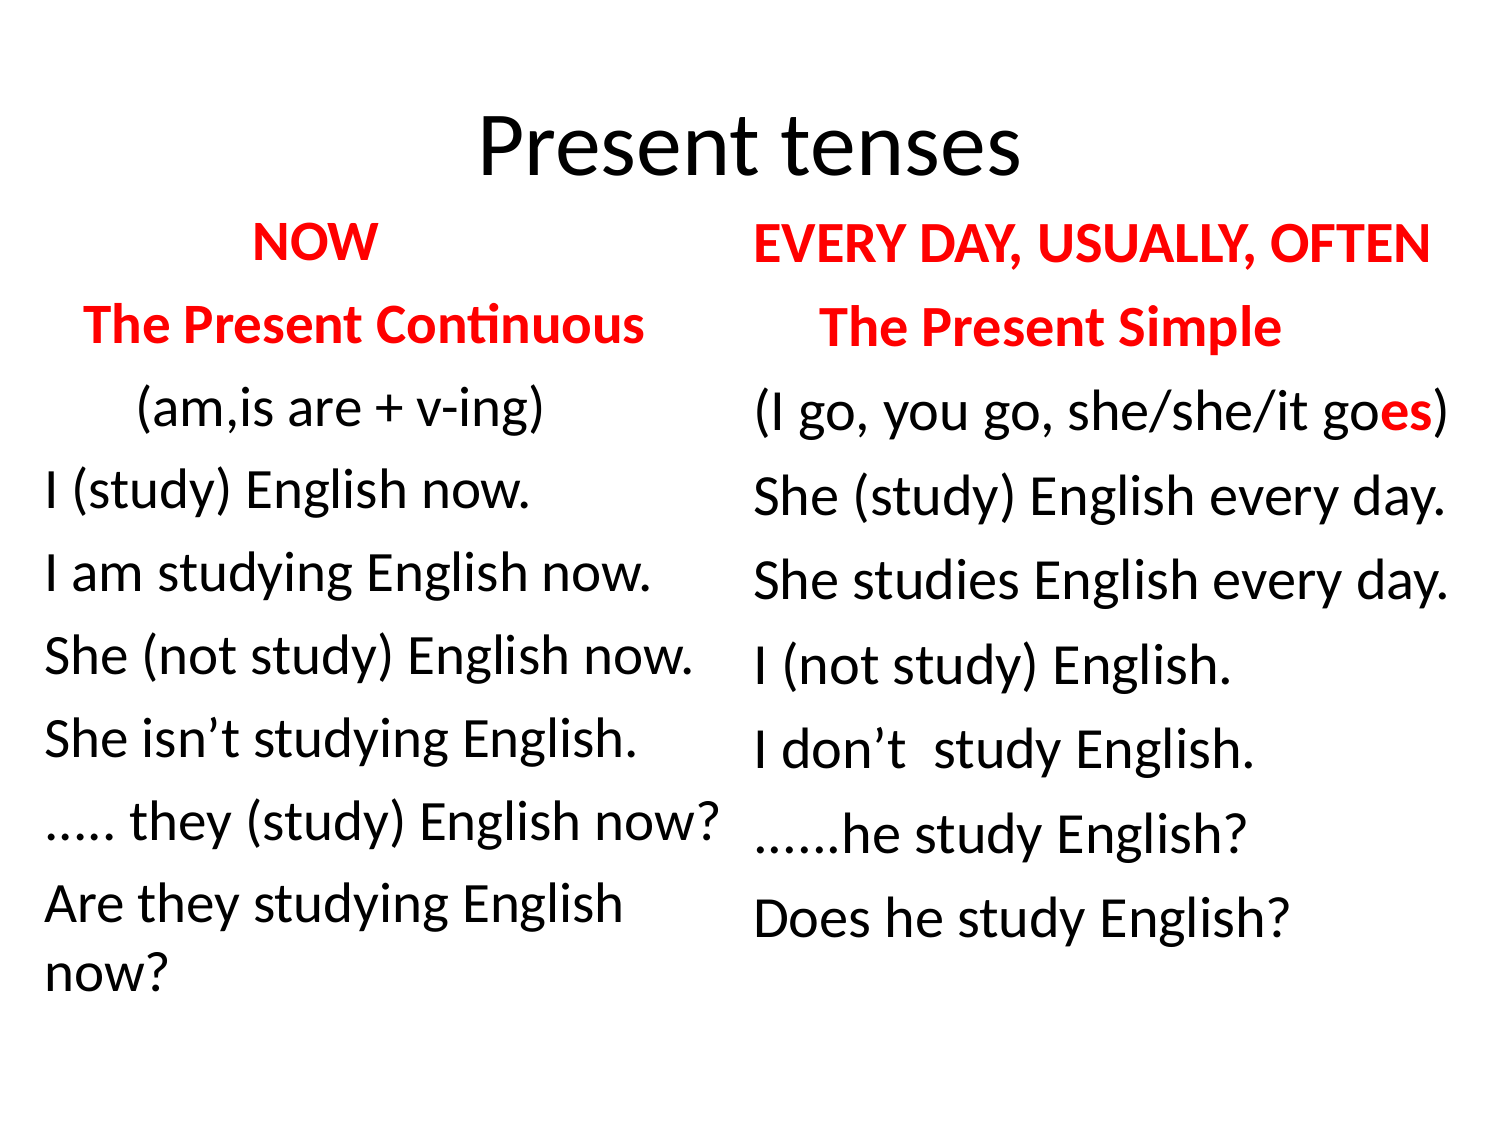

# Present tenses
 NOW
 The Present Continuous
 (am,is are + v-ing)
I (study) English now.
I am studying English now.
She (not study) English now.
She isn’t studying English.
..... they (study) English now?
Are they studying English now?
EVERY DAY, USUALLY, OFTEN
 The Present Simple
(I go, you go, she/she/it goes)
She (study) English every day.
She studies English every day.
I (not study) English.
I don’t study English.
......he study English?
Does he study English?